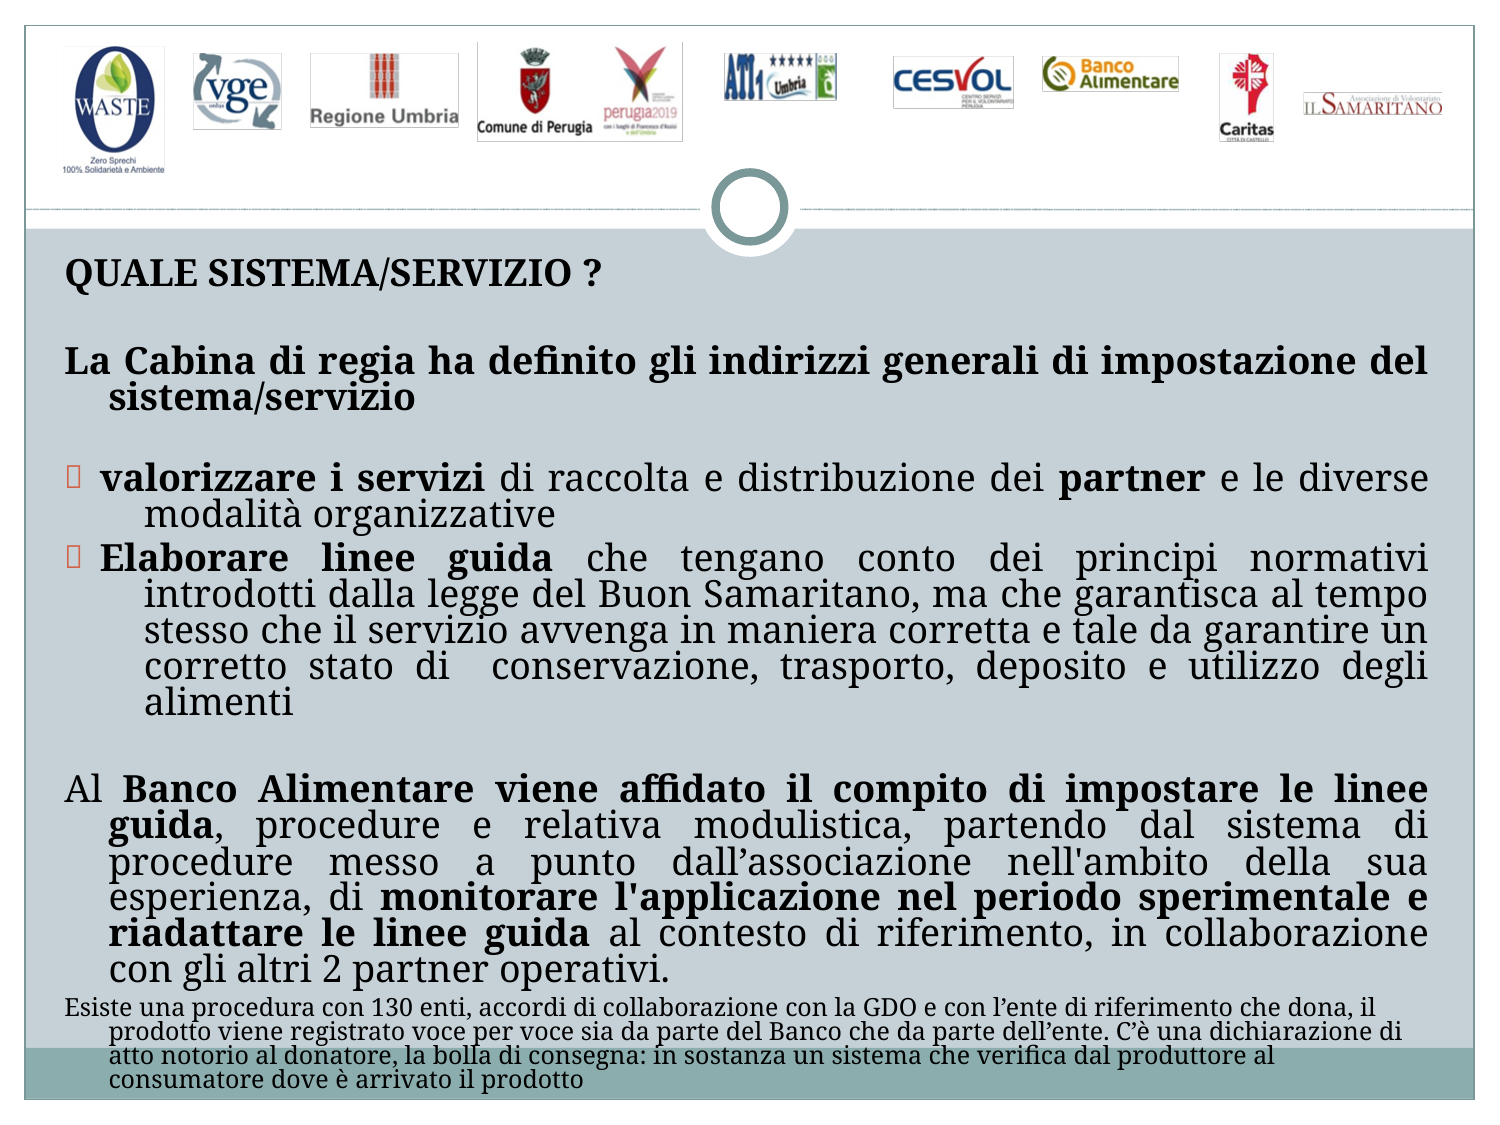

QUALE SISTEMA/SERVIZIO ?
La Cabina di regia ha definito gli indirizzi generali di impostazione del sistema/servizio
valorizzare i servizi di raccolta e distribuzione dei partner e le diverse modalità organizzative
Elaborare linee guida che tengano conto dei principi normativi introdotti dalla legge del Buon Samaritano, ma che garantisca al tempo stesso che il servizio avvenga in maniera corretta e tale da garantire un corretto stato di conservazione, trasporto, deposito e utilizzo degli alimenti
Al Banco Alimentare viene affidato il compito di impostare le linee guida, procedure e relativa modulistica, partendo dal sistema di procedure messo a punto dall’associazione nell'ambito della sua esperienza, di monitorare l'applicazione nel periodo sperimentale e riadattare le linee guida al contesto di riferimento, in collaborazione con gli altri 2 partner operativi.
Esiste una procedura con 130 enti, accordi di collaborazione con la GDO e con l’ente di riferimento che dona, il prodotto viene registrato voce per voce sia da parte del Banco che da parte dell’ente. C’è una dichiarazione di atto notorio al donatore, la bolla di consegna: in sostanza un sistema che verifica dal produttore al consumatore dove è arrivato il prodotto